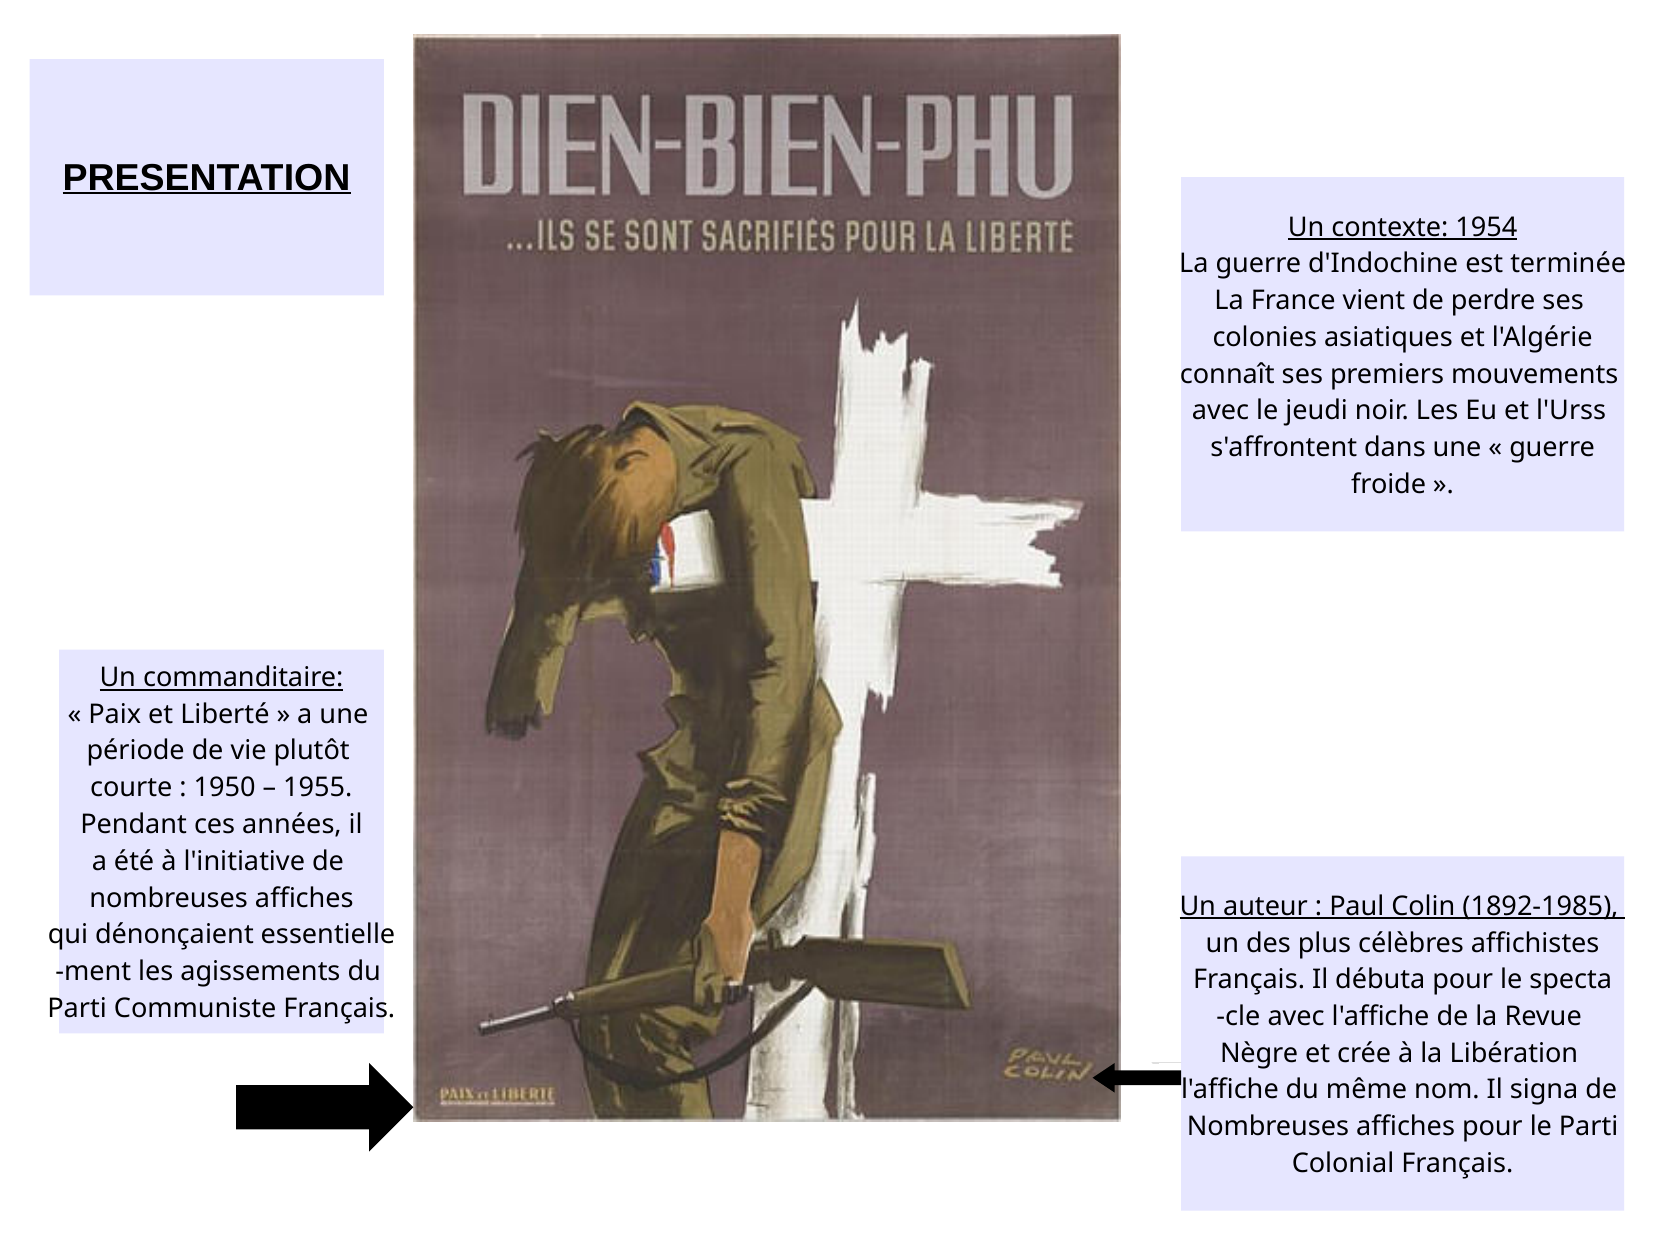

PRESENTATION
Un contexte: 1954
La guerre d'Indochine est terminée
La France vient de perdre ses
colonies asiatiques et l'Algérie
connaît ses premiers mouvements
avec le jeudi noir. Les Eu et l'Urss
s'affrontent dans une « guerre
froide ».
Un commanditaire:
« Paix et Liberté » a une
période de vie plutôt
courte : 1950 – 1955.
Pendant ces années, il
a été à l'initiative de
nombreuses affiches
qui dénonçaient essentielle
-ment les agissements du
Parti Communiste Français.
Un auteur : Paul Colin (1892-1985),
un des plus célèbres affichistes
Français. Il débuta pour le specta
-cle avec l'affiche de la Revue
Nègre et crée à la Libération
l'affiche du même nom. Il signa de
Nombreuses affiches pour le Parti
Colonial Français.